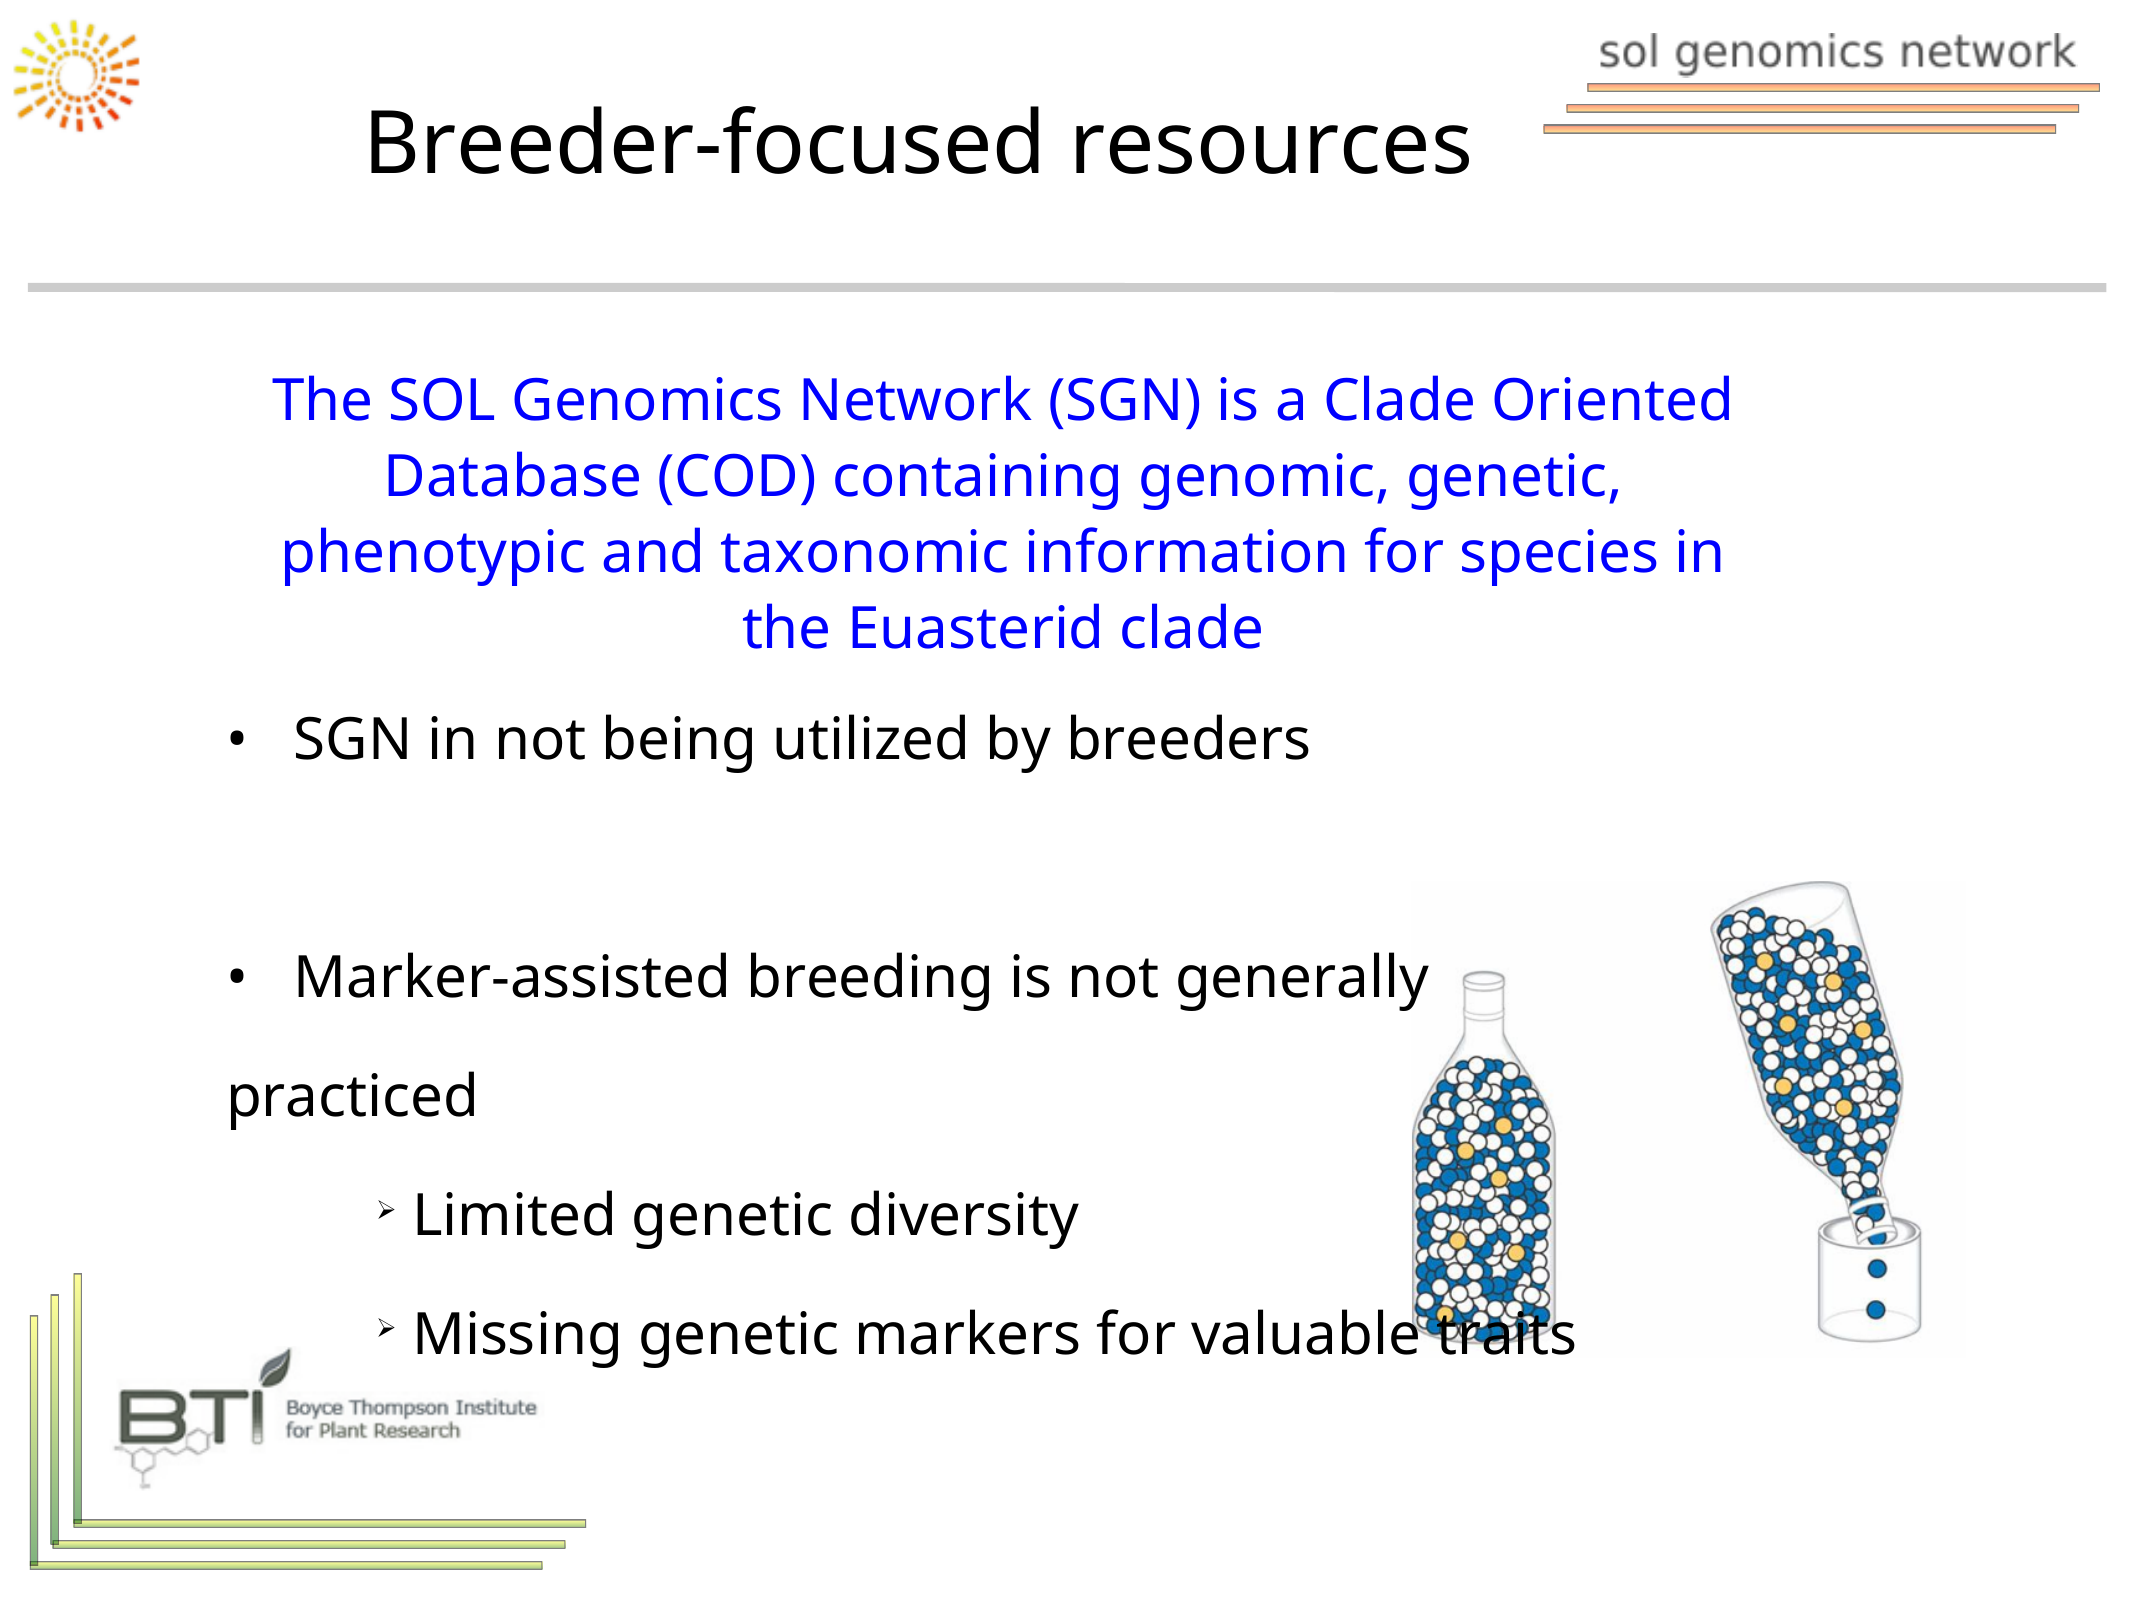

Breeder-focused resources
The SOL Genomics Network (SGN) is a Clade Oriented Database (COD) containing genomic, genetic, phenotypic and taxonomic information for species in the Euasterid clade
 SGN in not being utilized by breeders
 Marker-assisted breeding is not generally practiced
 Limited genetic diversity
 Missing genetic markers for valuable traits